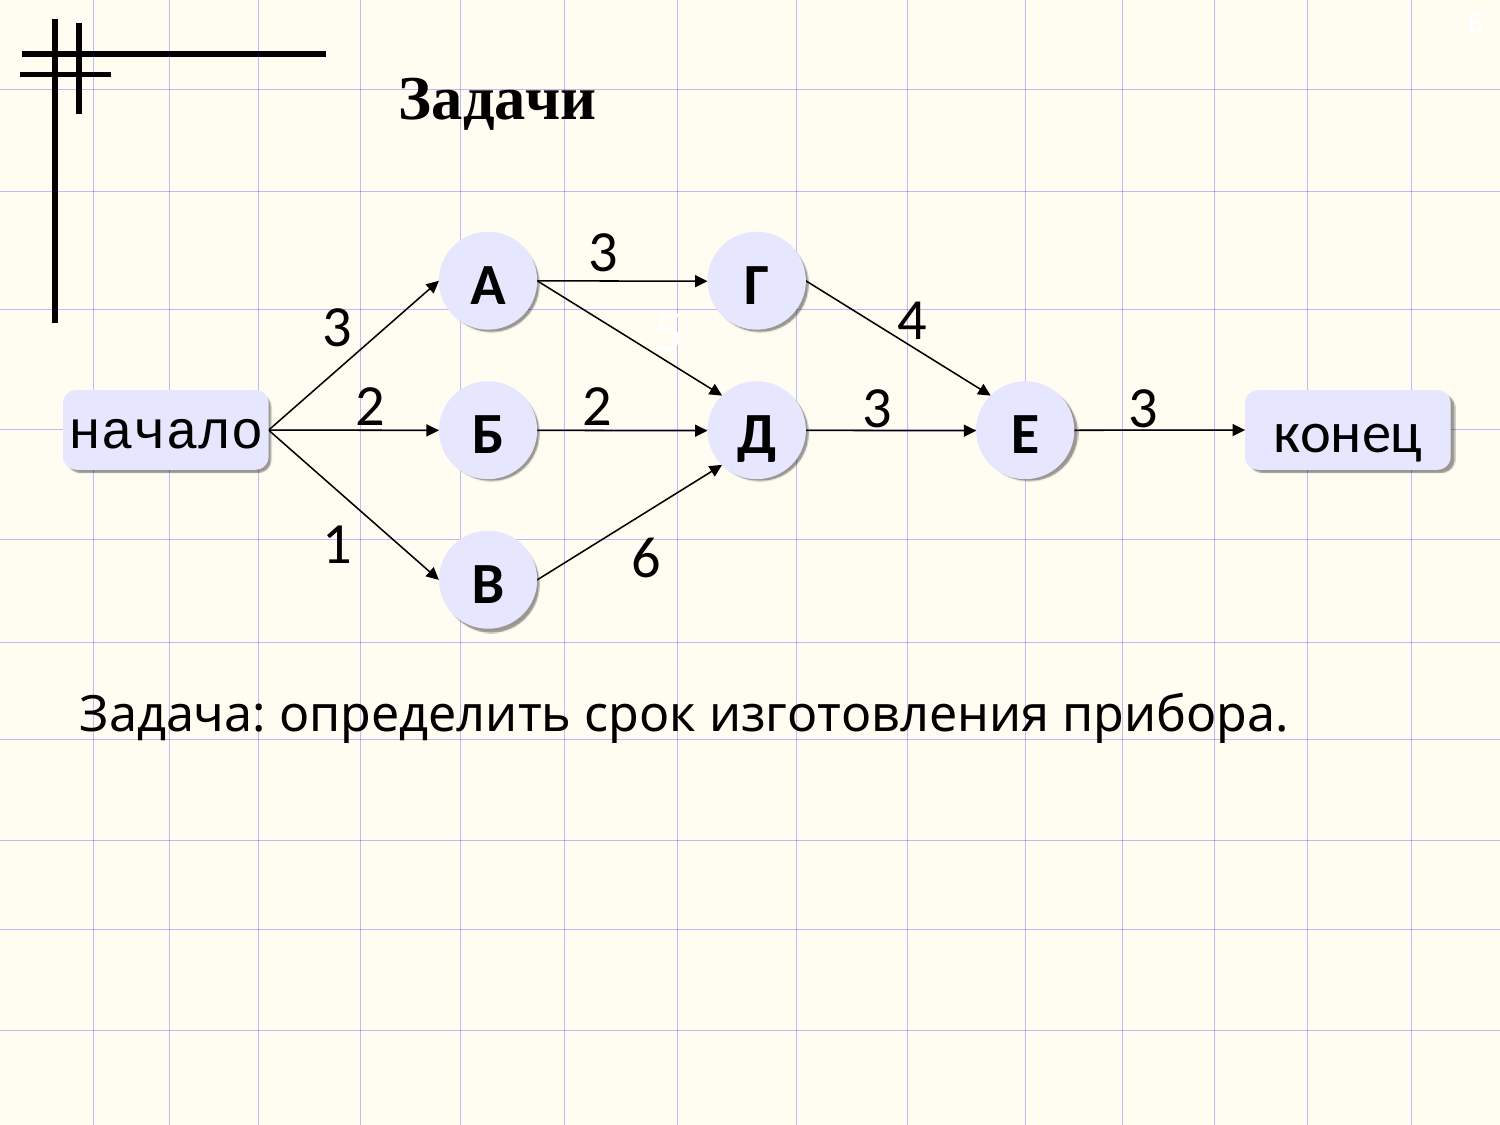

# Задачи
3
А
Г
4
3
5
2
2
3
3
Б
Д
Е
начало
конец
1
6
В
Задача: определить срок изготовления прибора.